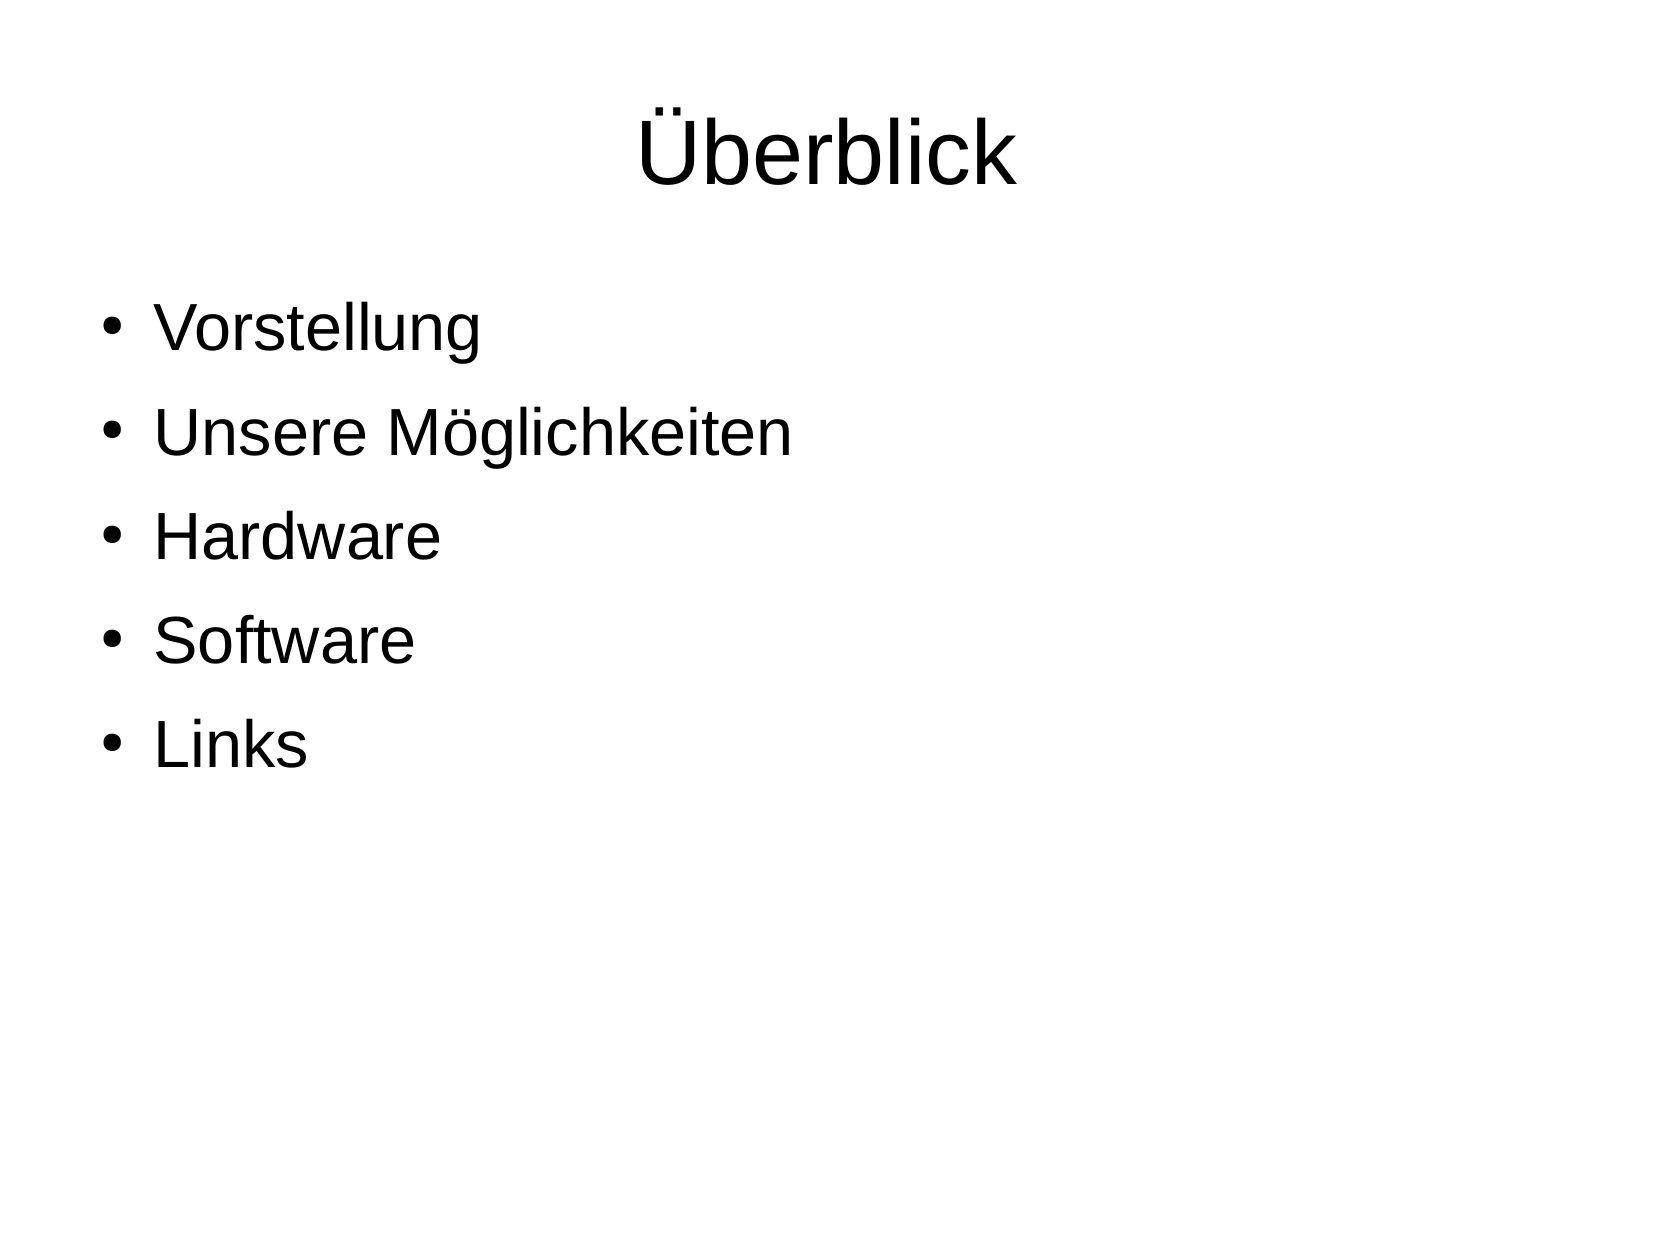

# Überblick
Vorstellung
Unsere Möglichkeiten
Hardware
Software
Links